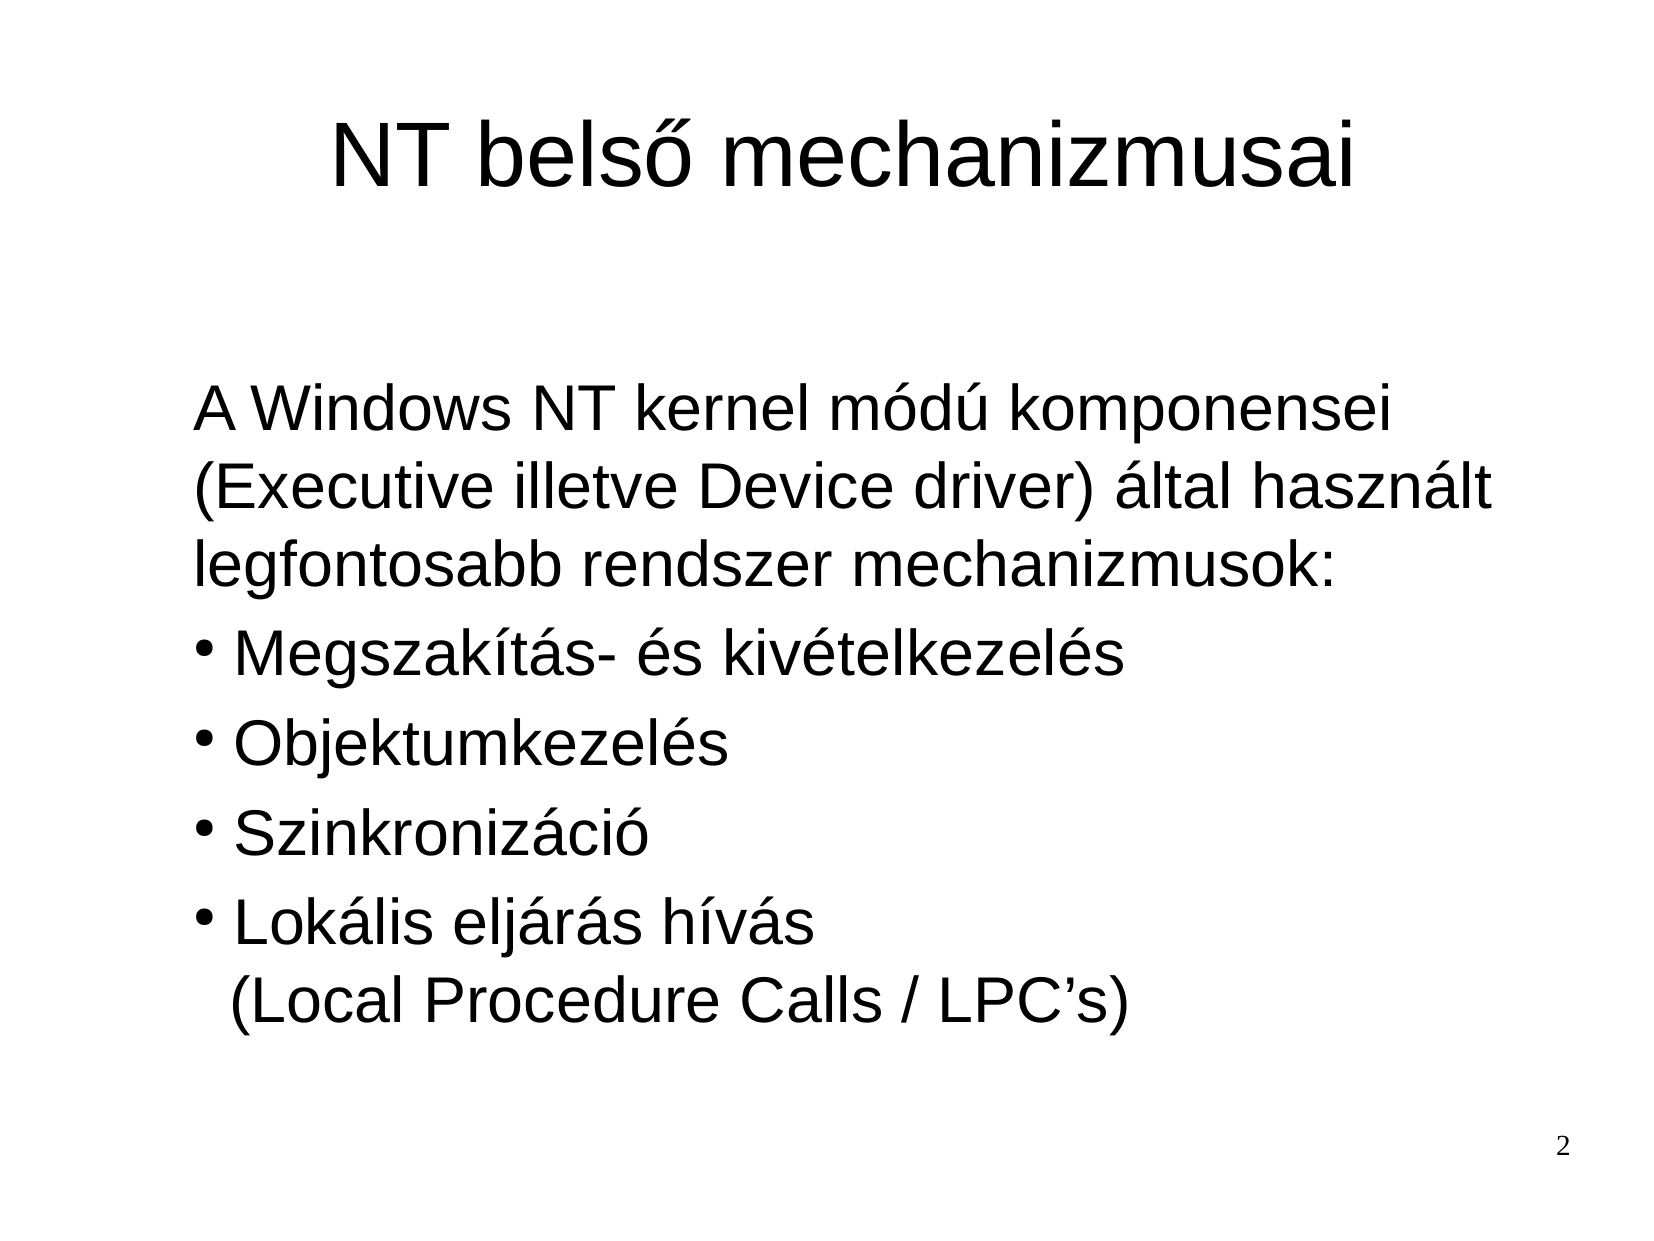

# NT belső mechanizmusai
A Windows NT kernel módú komponensei (Executive illetve Device driver) által használt legfontosabb rendszer mechanizmusok:
 Megszakítás- és kivételkezelés
 Objektumkezelés
 Szinkronizáció
 Lokális eljárás hívás
 (Local Procedure Calls / LPC’s)
2